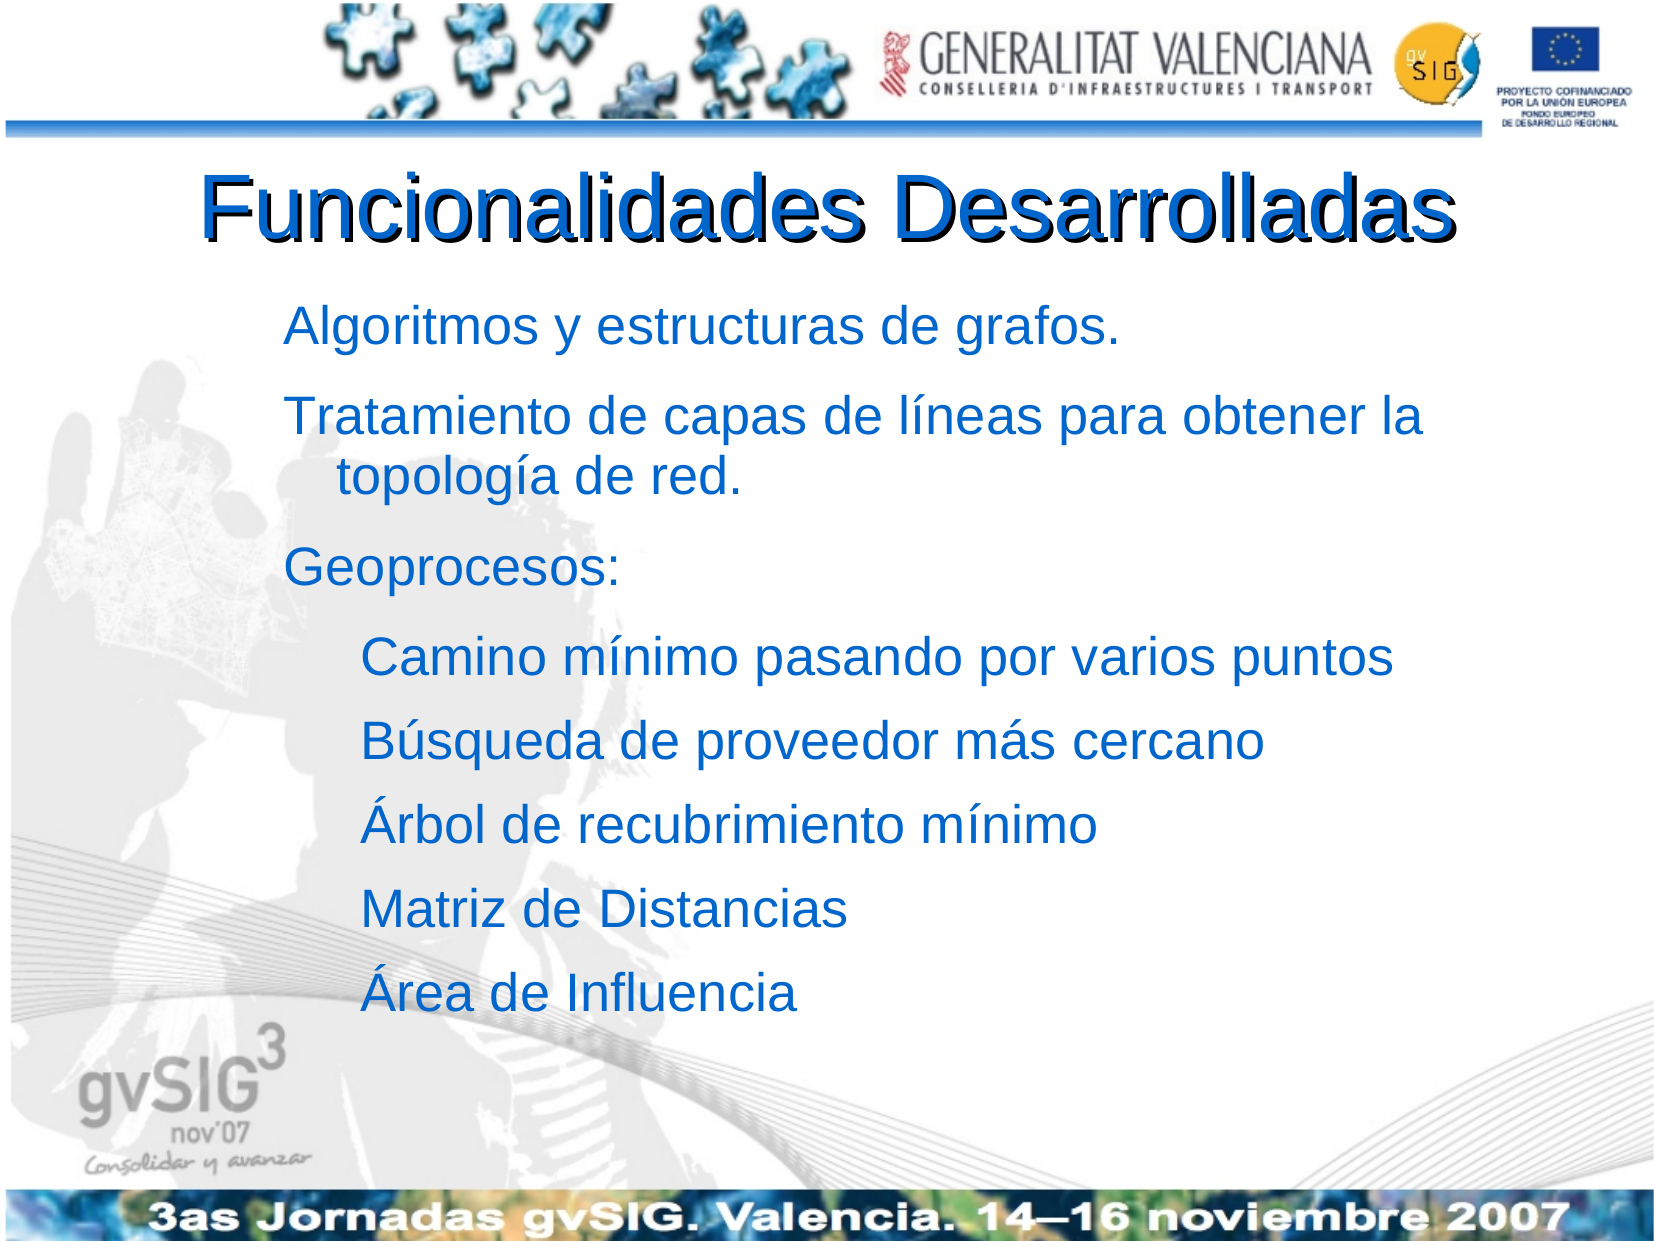

# Funcionalidades Desarrolladas
Algoritmos y estructuras de grafos.
Tratamiento de capas de líneas para obtener la topología de red.
Geoprocesos:
Camino mínimo pasando por varios puntos
Búsqueda de proveedor más cercano
Árbol de recubrimiento mínimo
Matriz de Distancias
Área de Influencia